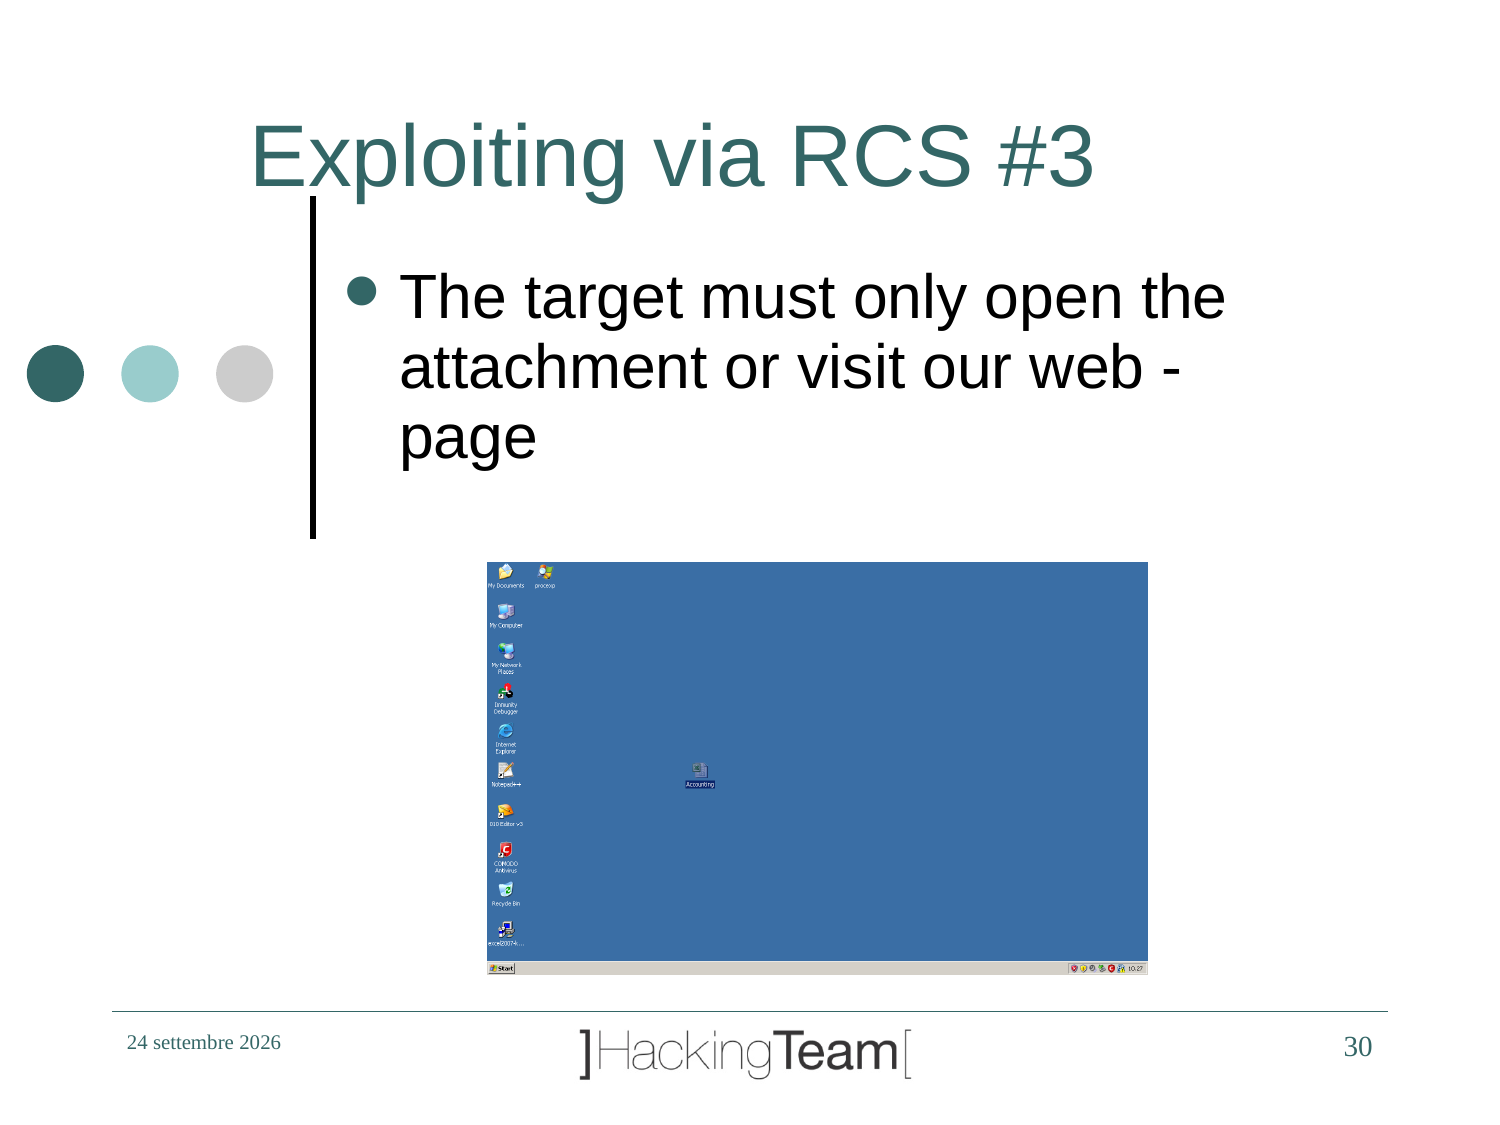

# Exploiting via RCS #3
The target must only open the attachment or visit our web - page
30